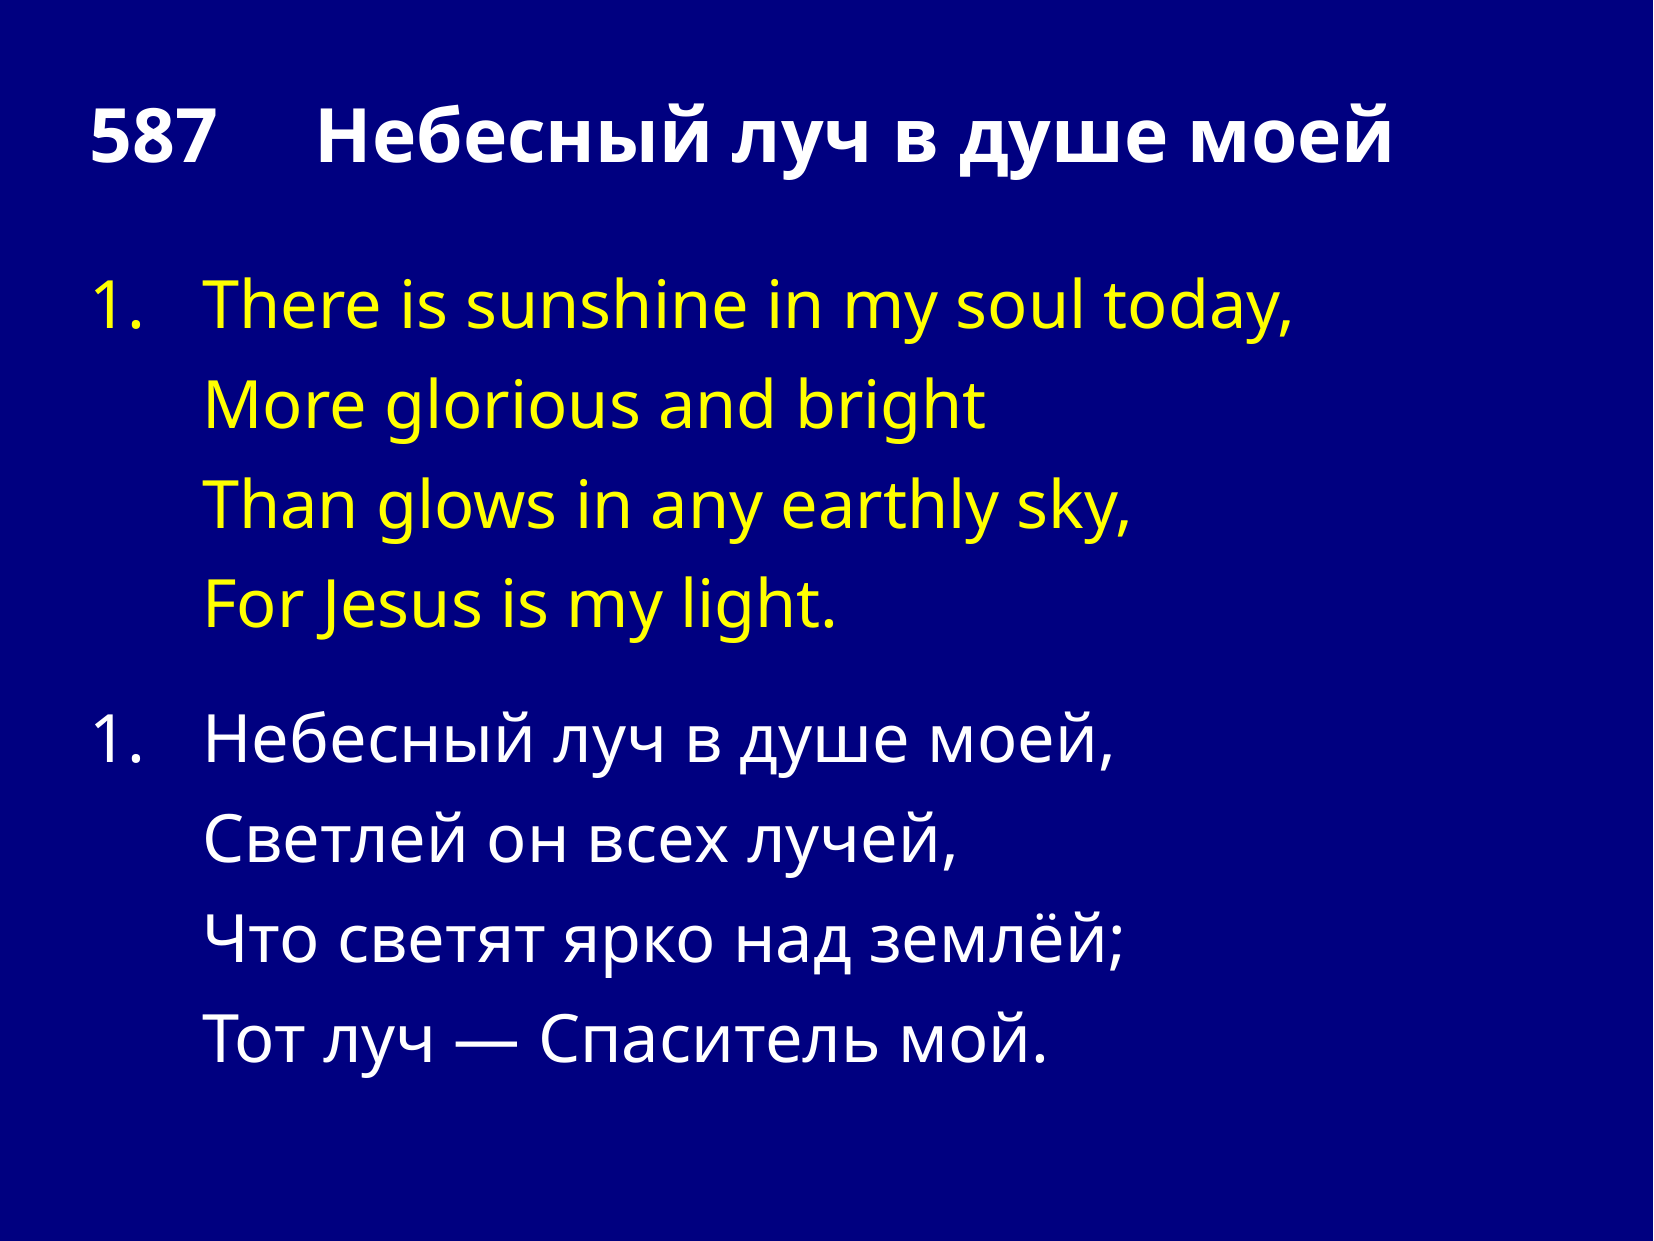

587	Небесный луч в душе моей
1.	There is sunshine in my soul today,
	More glorious and bright
	Than glows in any earthly sky,
	For Jesus is my light.
1.	Небесный луч в душе моей,
	Светлей он всех лучей,
	Что светят ярко над землёй;
	Тот луч — Спаситель мой.